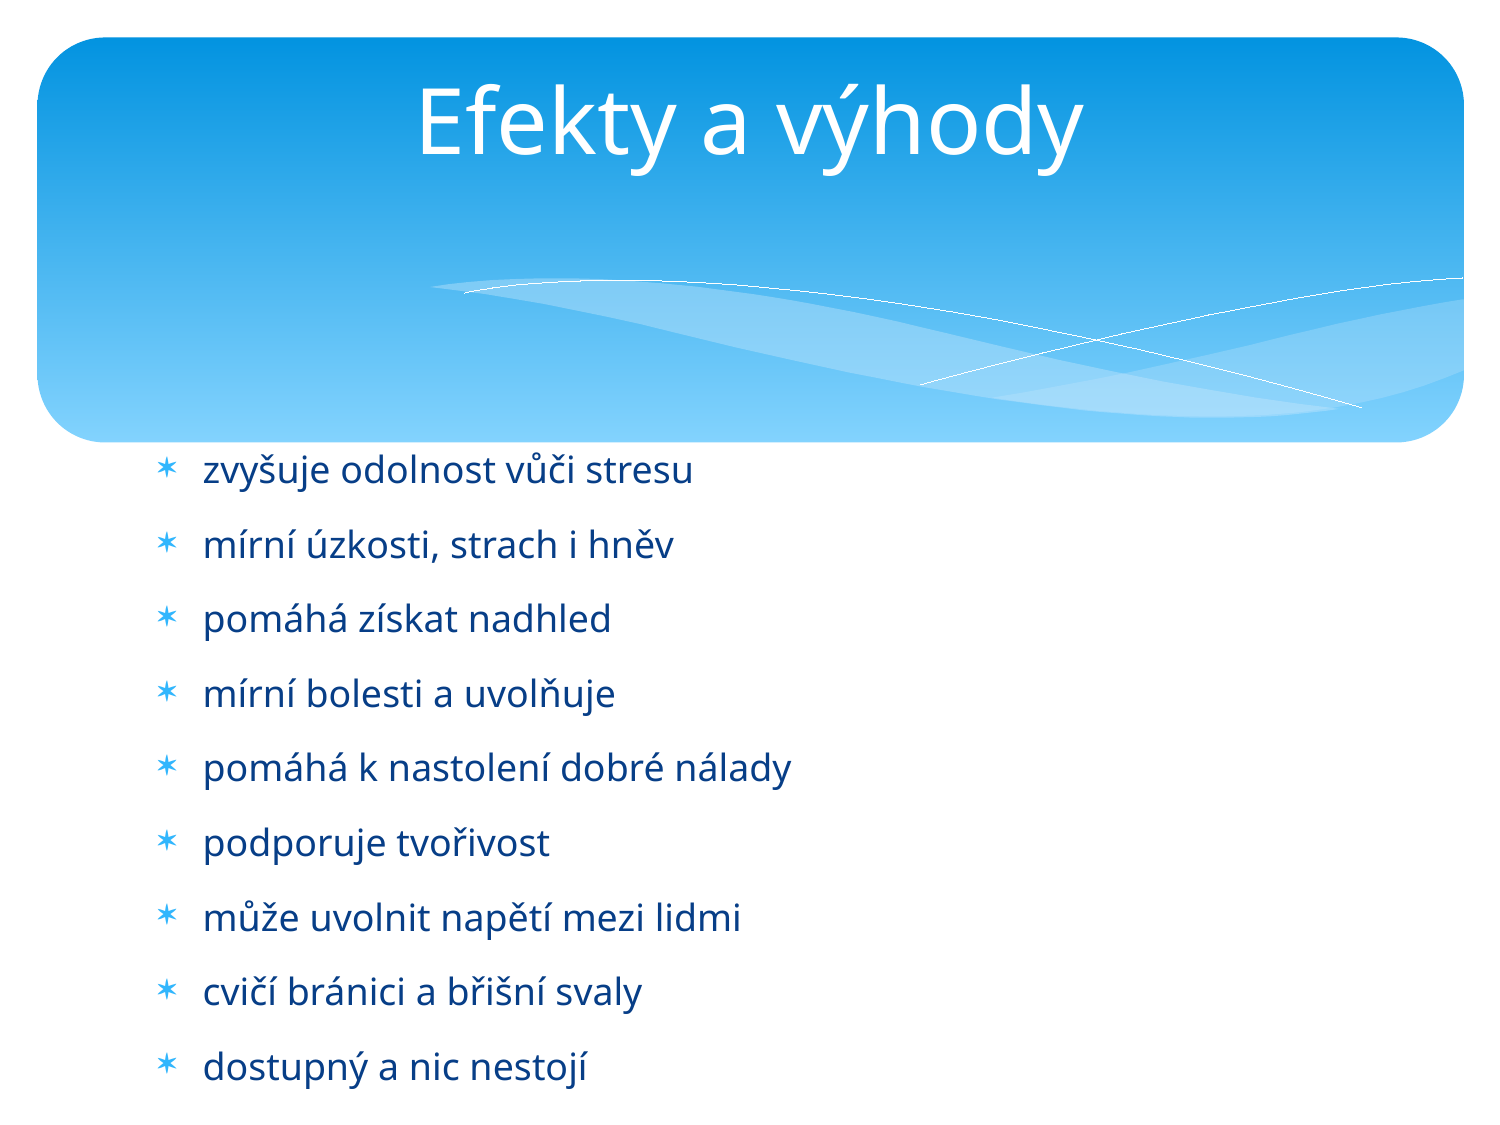

Efekty a výhody
# zvyšuje odolnost vůči stresu
mírní úzkosti, strach i hněv
pomáhá získat nadhled
mírní bolesti a uvolňuje
pomáhá k nastolení dobré nálady
podporuje tvořivost
může uvolnit napětí mezi lidmi
cvičí bránici a břišní svaly
dostupný a nic nestojí